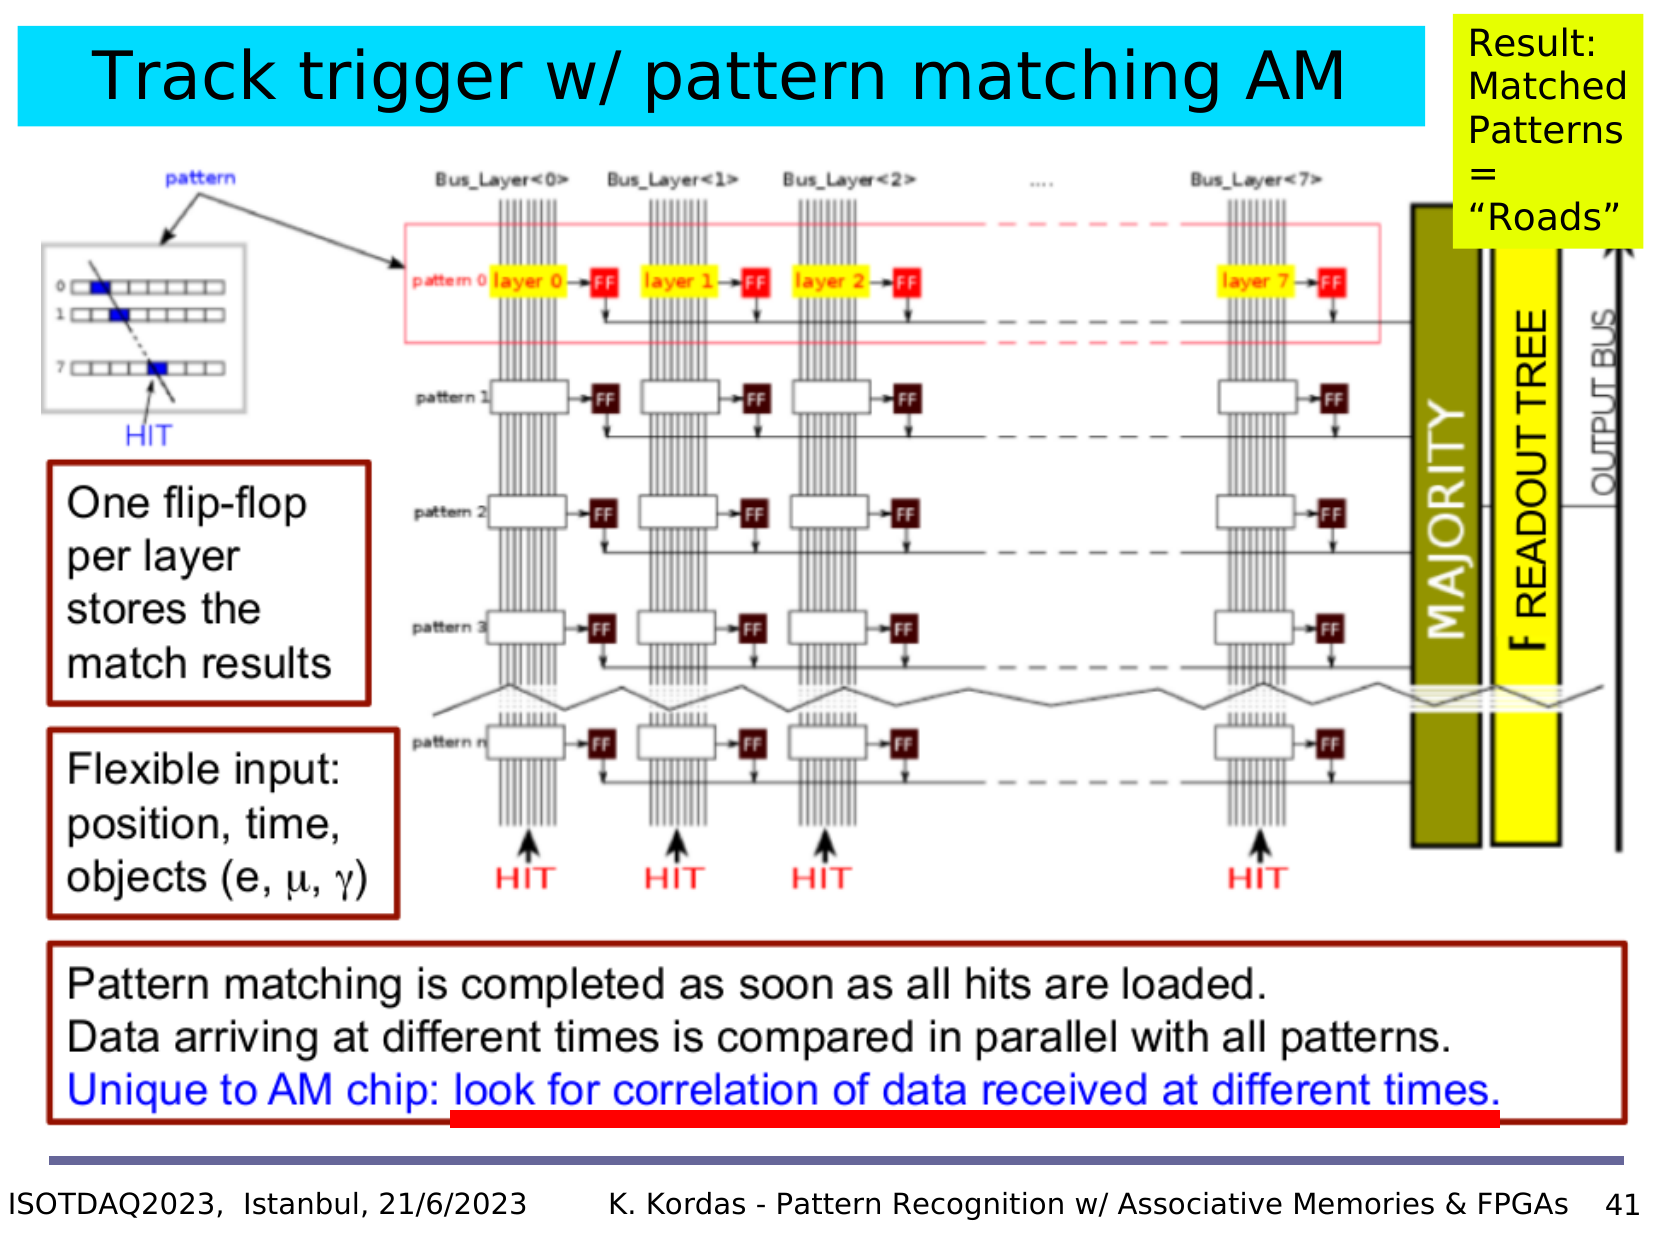

Result:
Matched
Patterns
=
“Roads”
# Track trigger w/ pattern matching AM
ISOTDAQ2023, Istanbul, 21/6/2023
K. Kordas - Pattern Recognition w/ Associative Memories & FPGAs
41